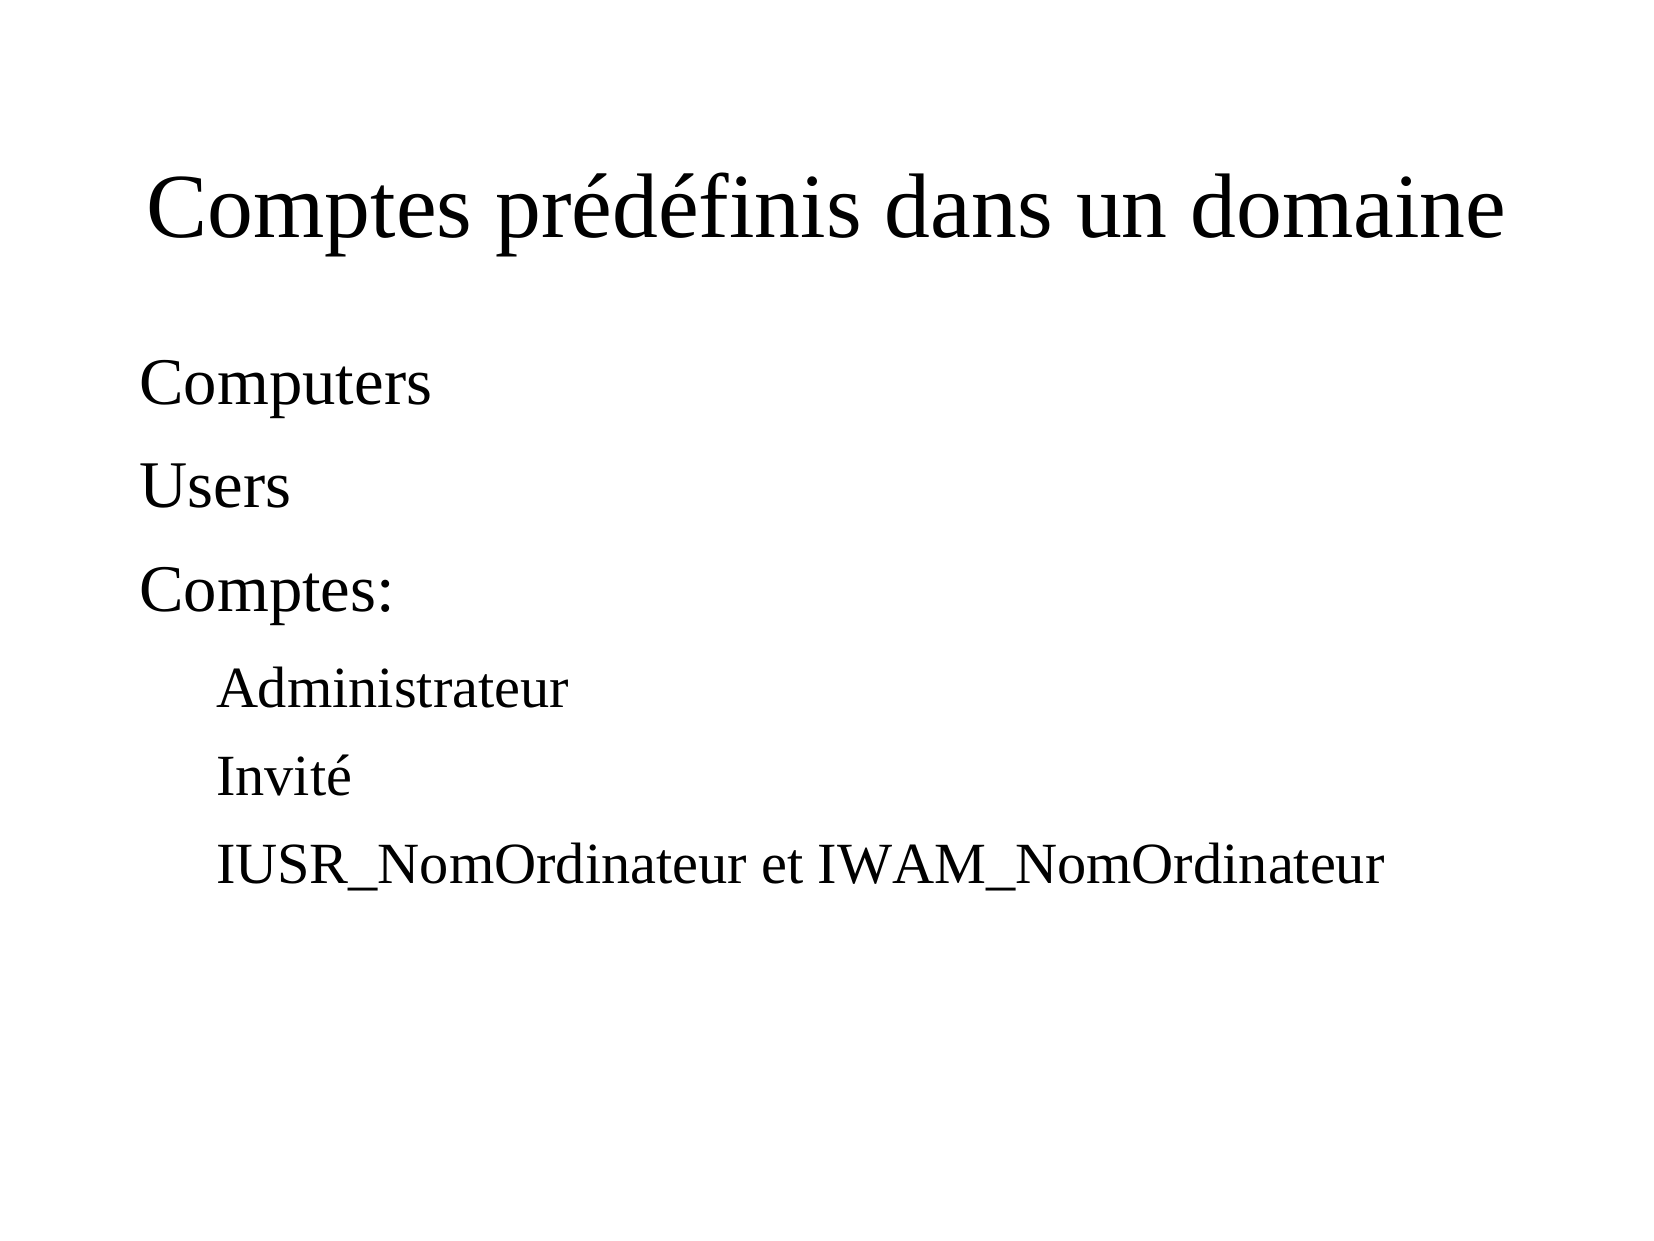

# Comptes prédéfinis dans un domaine
Computers
Users
Comptes:
Administrateur
Invité
IUSR_NomOrdinateur et IWAM_NomOrdinateur